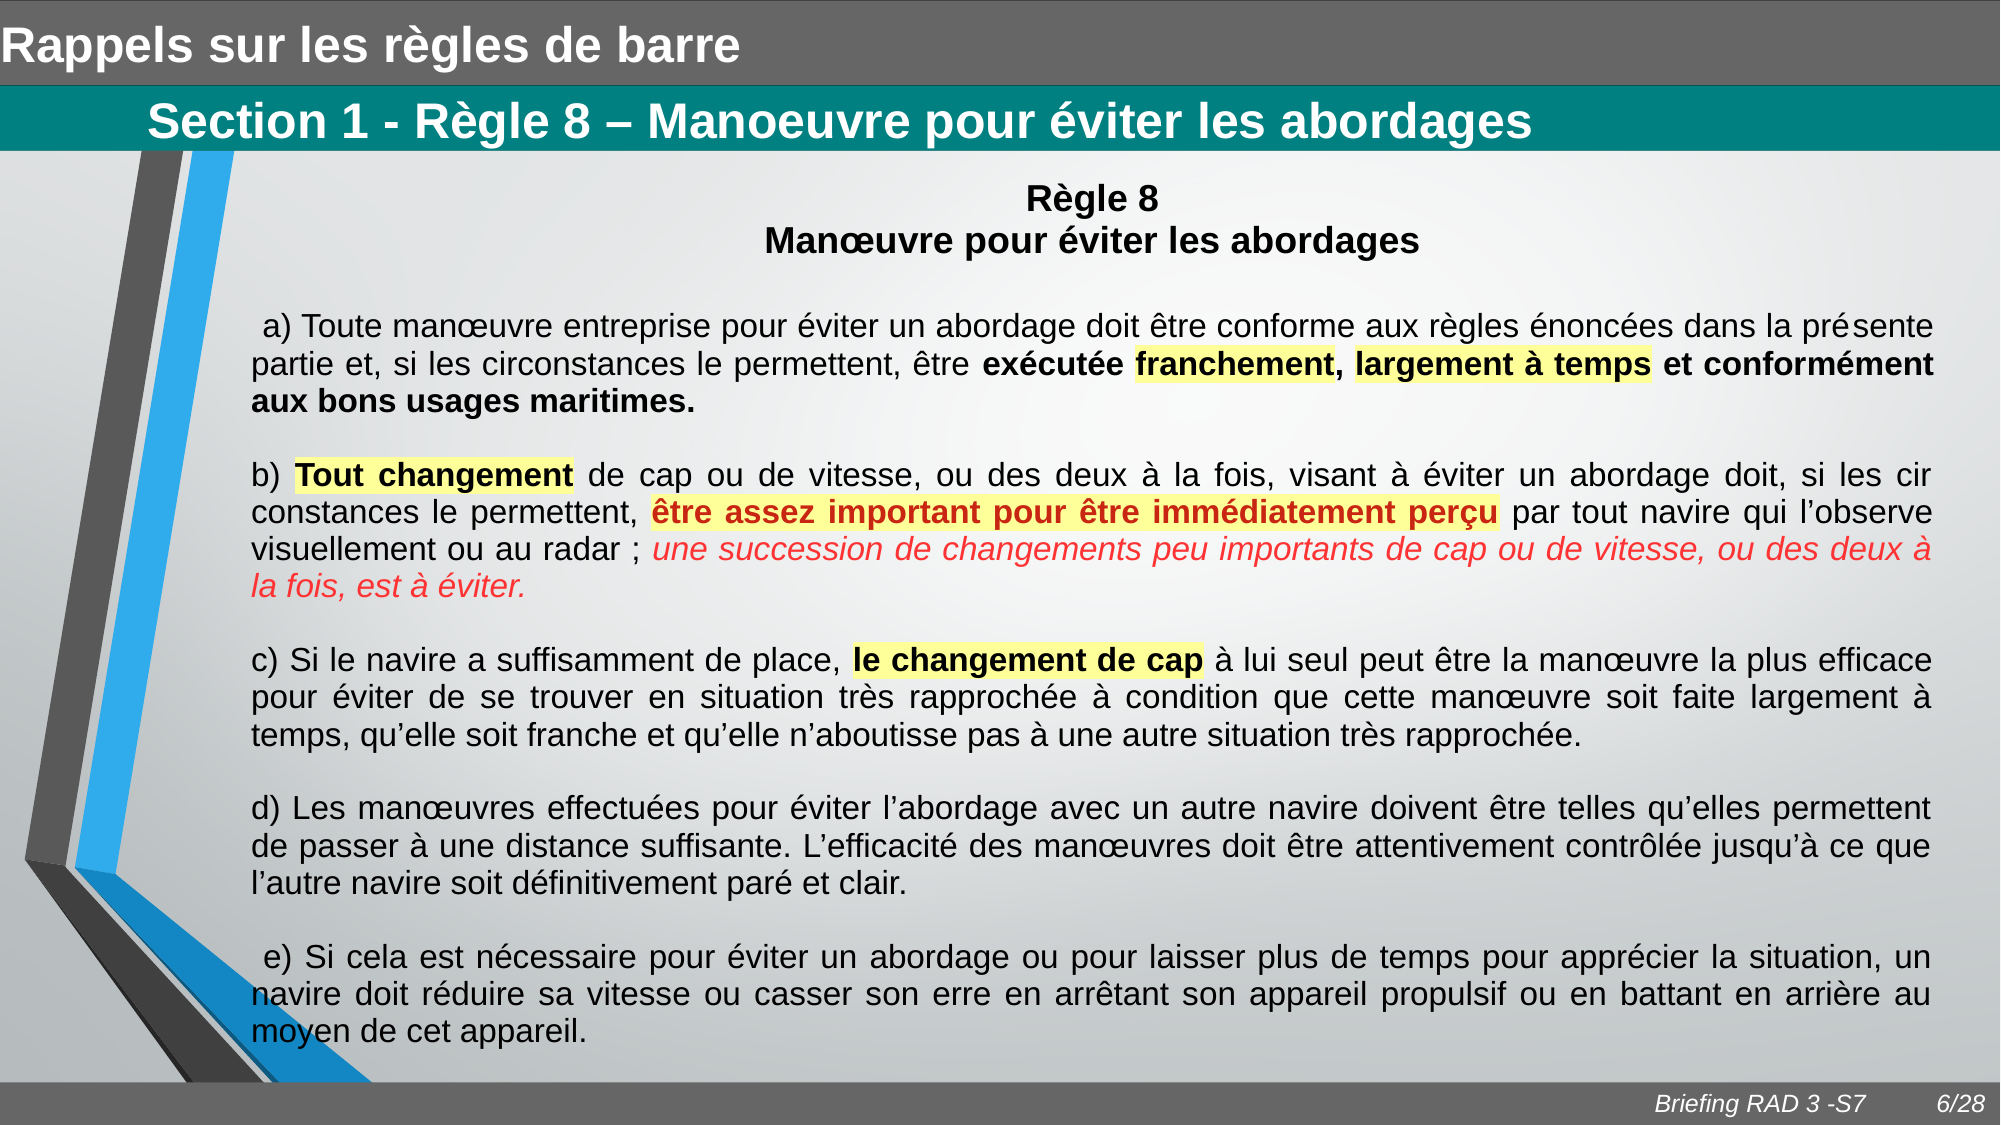

# Rappels sur les règles de barre
		Section 1 - Règle 8 – Manoeuvre pour éviter les abordages
Règle 8
Manœuvre pour éviter les abordages
 a) Toute manœuvre entreprise pour éviter un abordage doit être conforme aux règles énoncées dans la pré­sente partie et, si les circonstances le permettent, être exécutée franchement, largement à temps et confor­mément aux bons usages maritimes.
b) Tout changement de cap ou de vitesse, ou des deux à la fois, visant à éviter un abordage doit, si les cir­constances le permettent, être assez important pour être immédiatement perçu par tout navire qui l’observe visuellement ou au radar ; une succession de changements peu importants de cap ou de vitesse, ou des deux à la fois, est à éviter.
c) Si le navire a suffisamment de place, le changement de cap à lui seul peut être la manœuvre la plus efficace pour éviter de se trouver en situation très rapprochée à condition que cette manœuvre soit faite largement à temps, qu’elle soit franche et qu’elle n’aboutisse pas à une autre situation très rapprochée.
d) Les manœuvres effectuées pour éviter l’abordage avec un autre navire doivent être telles qu’elles permettent de passer à une distance suffisante. L’efficacité des manœuvres doit être attentivement contrôlée jusqu’à ce que l’autre navire soit définitivement paré et clair.
 e) Si cela est nécessaire pour éviter un abordage ou pour laisser plus de temps pour apprécier la situation, un navire doit réduire sa vitesse ou casser son erre en arrêtant son appareil propulsif ou en battant en arrière au moyen de cet appareil.
Briefing RAD 3 -S7 /28